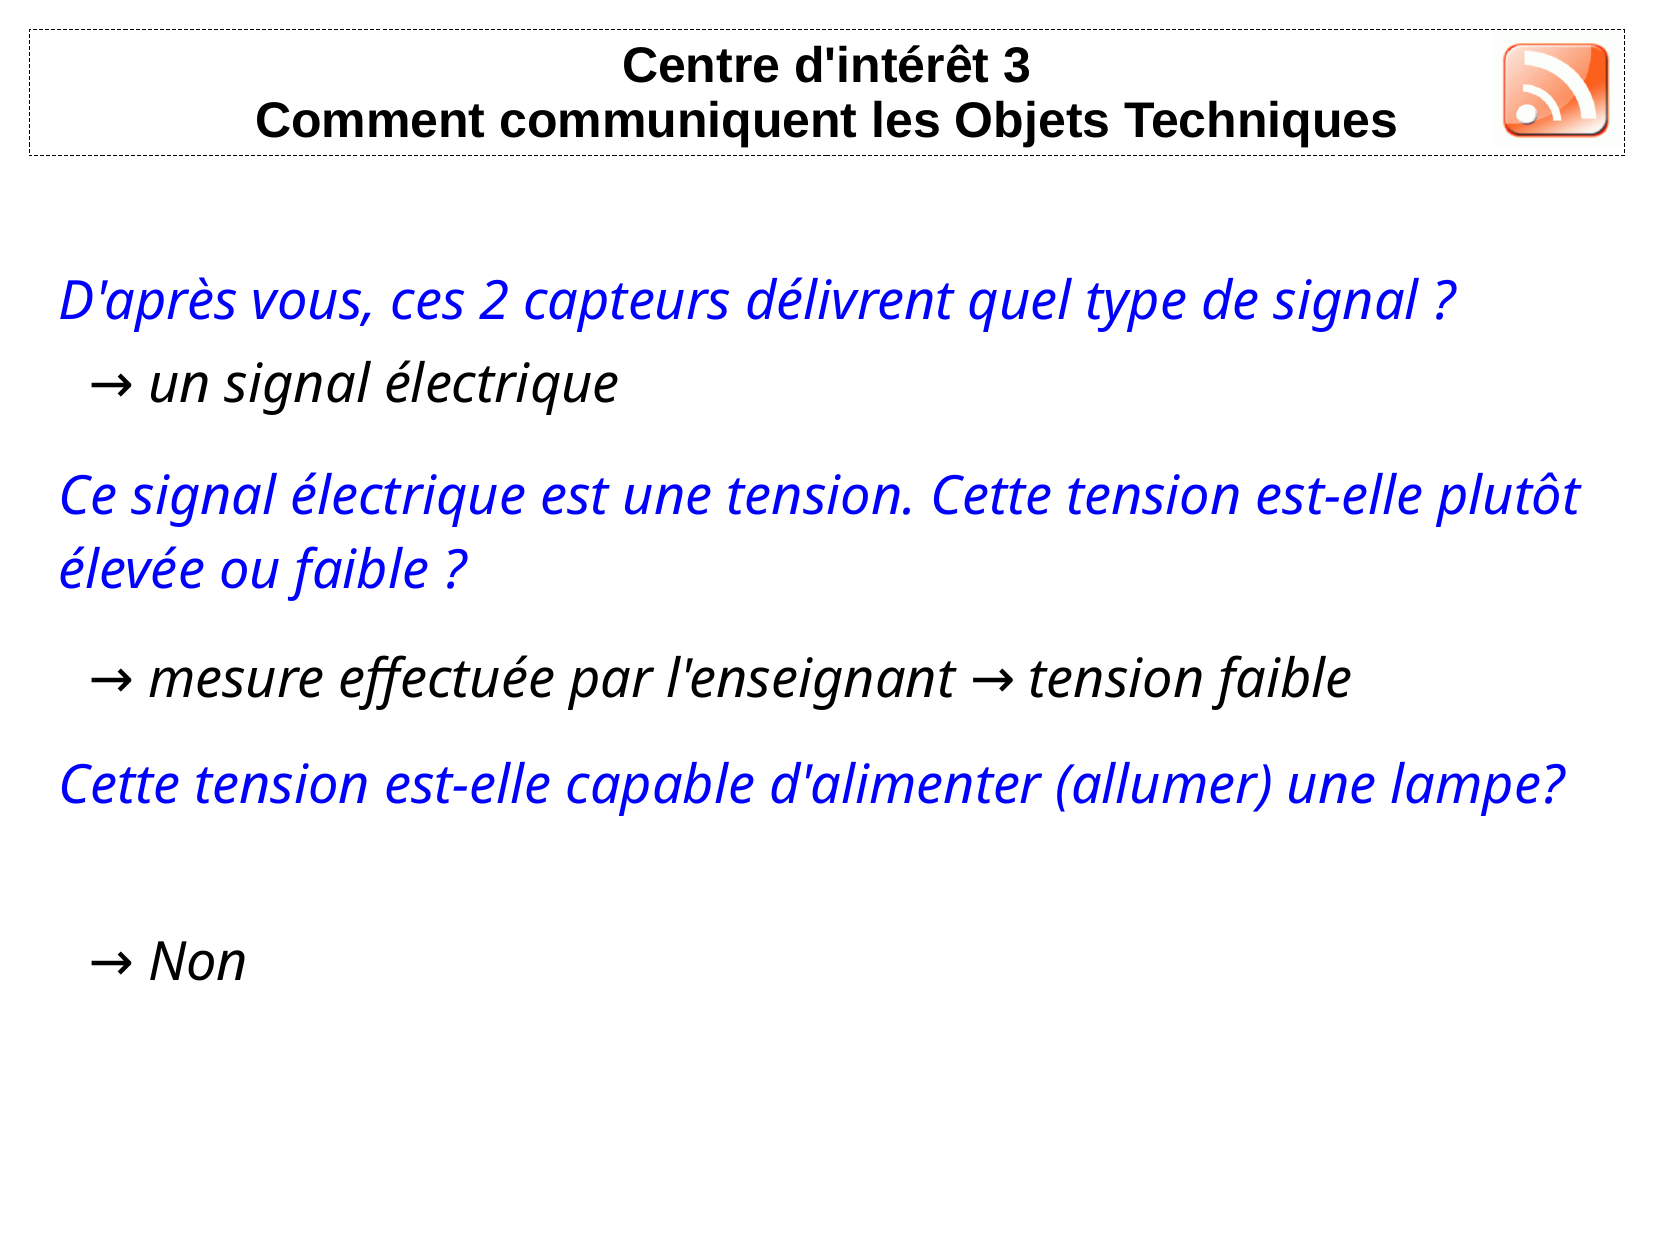

Centre d'intérêt 3
Comment communiquent les Objets Techniques
D'après vous, ces 2 capteurs délivrent quel type de signal ?
→ un signal électrique
Ce signal électrique est une tension. Cette tension est-elle plutôt élevée ou faible ?
→ mesure effectuée par l'enseignant → tension faible
Cette tension est-elle capable d'alimenter (allumer) une lampe?
→ Non